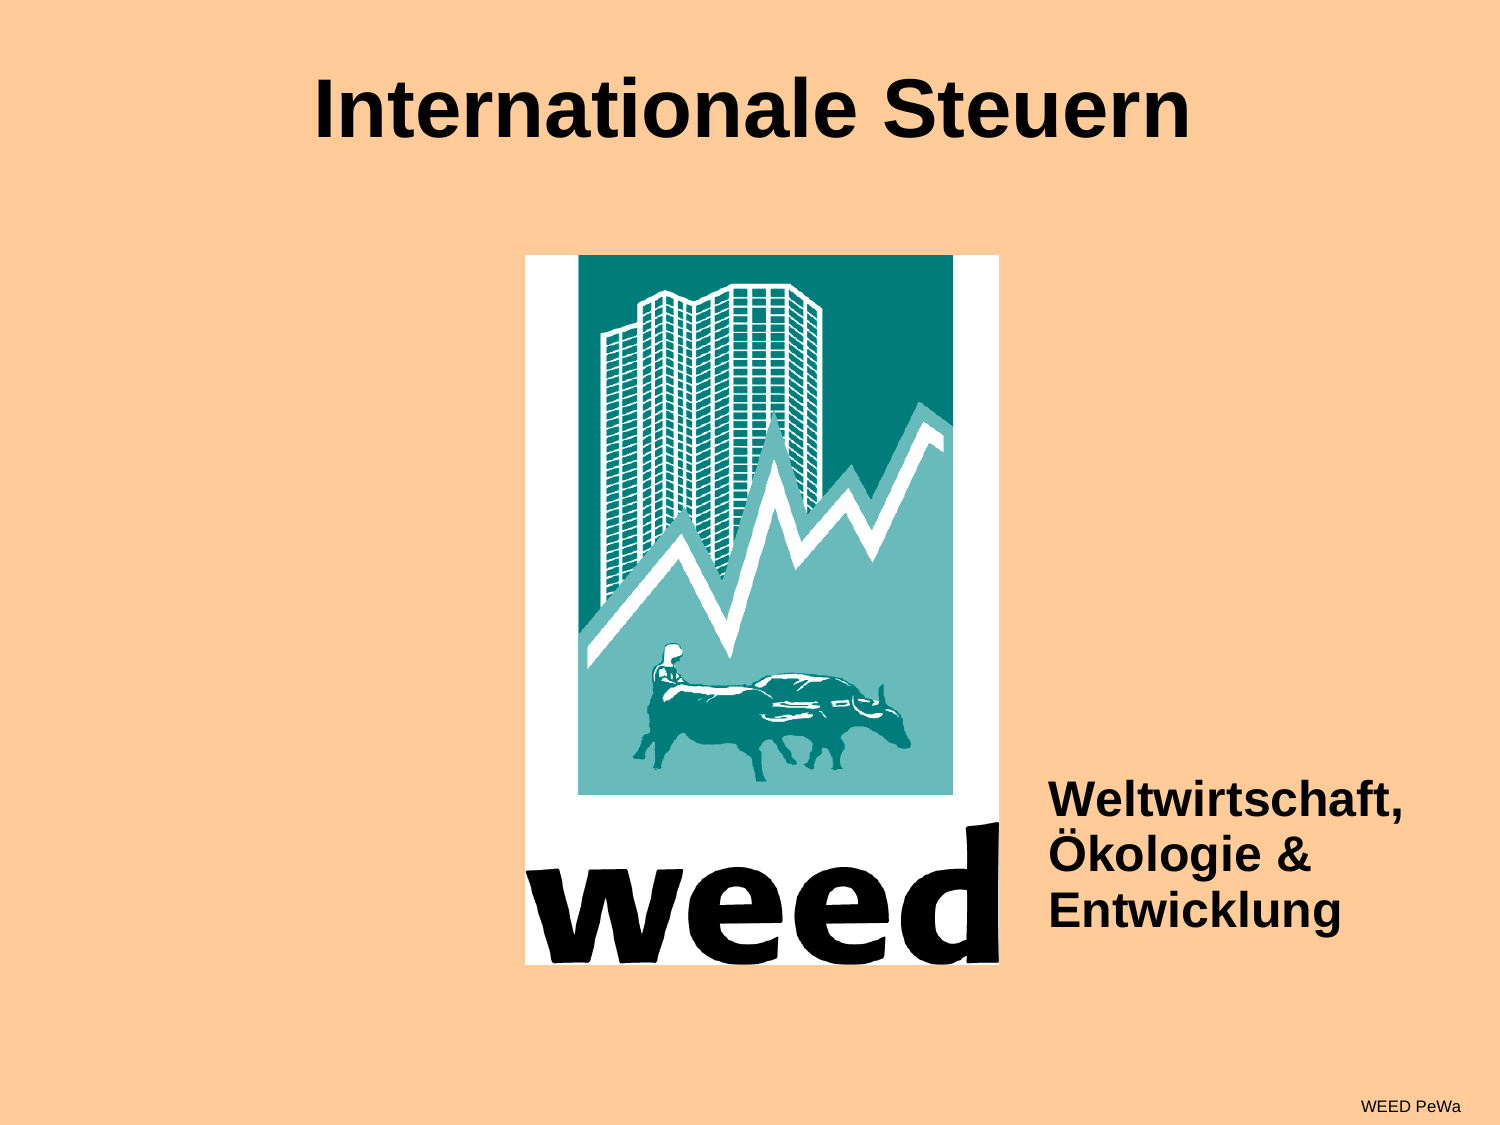

Internationale Steuern
Weltwirtschaft, Ökologie & Entwicklung
WEED PeWa